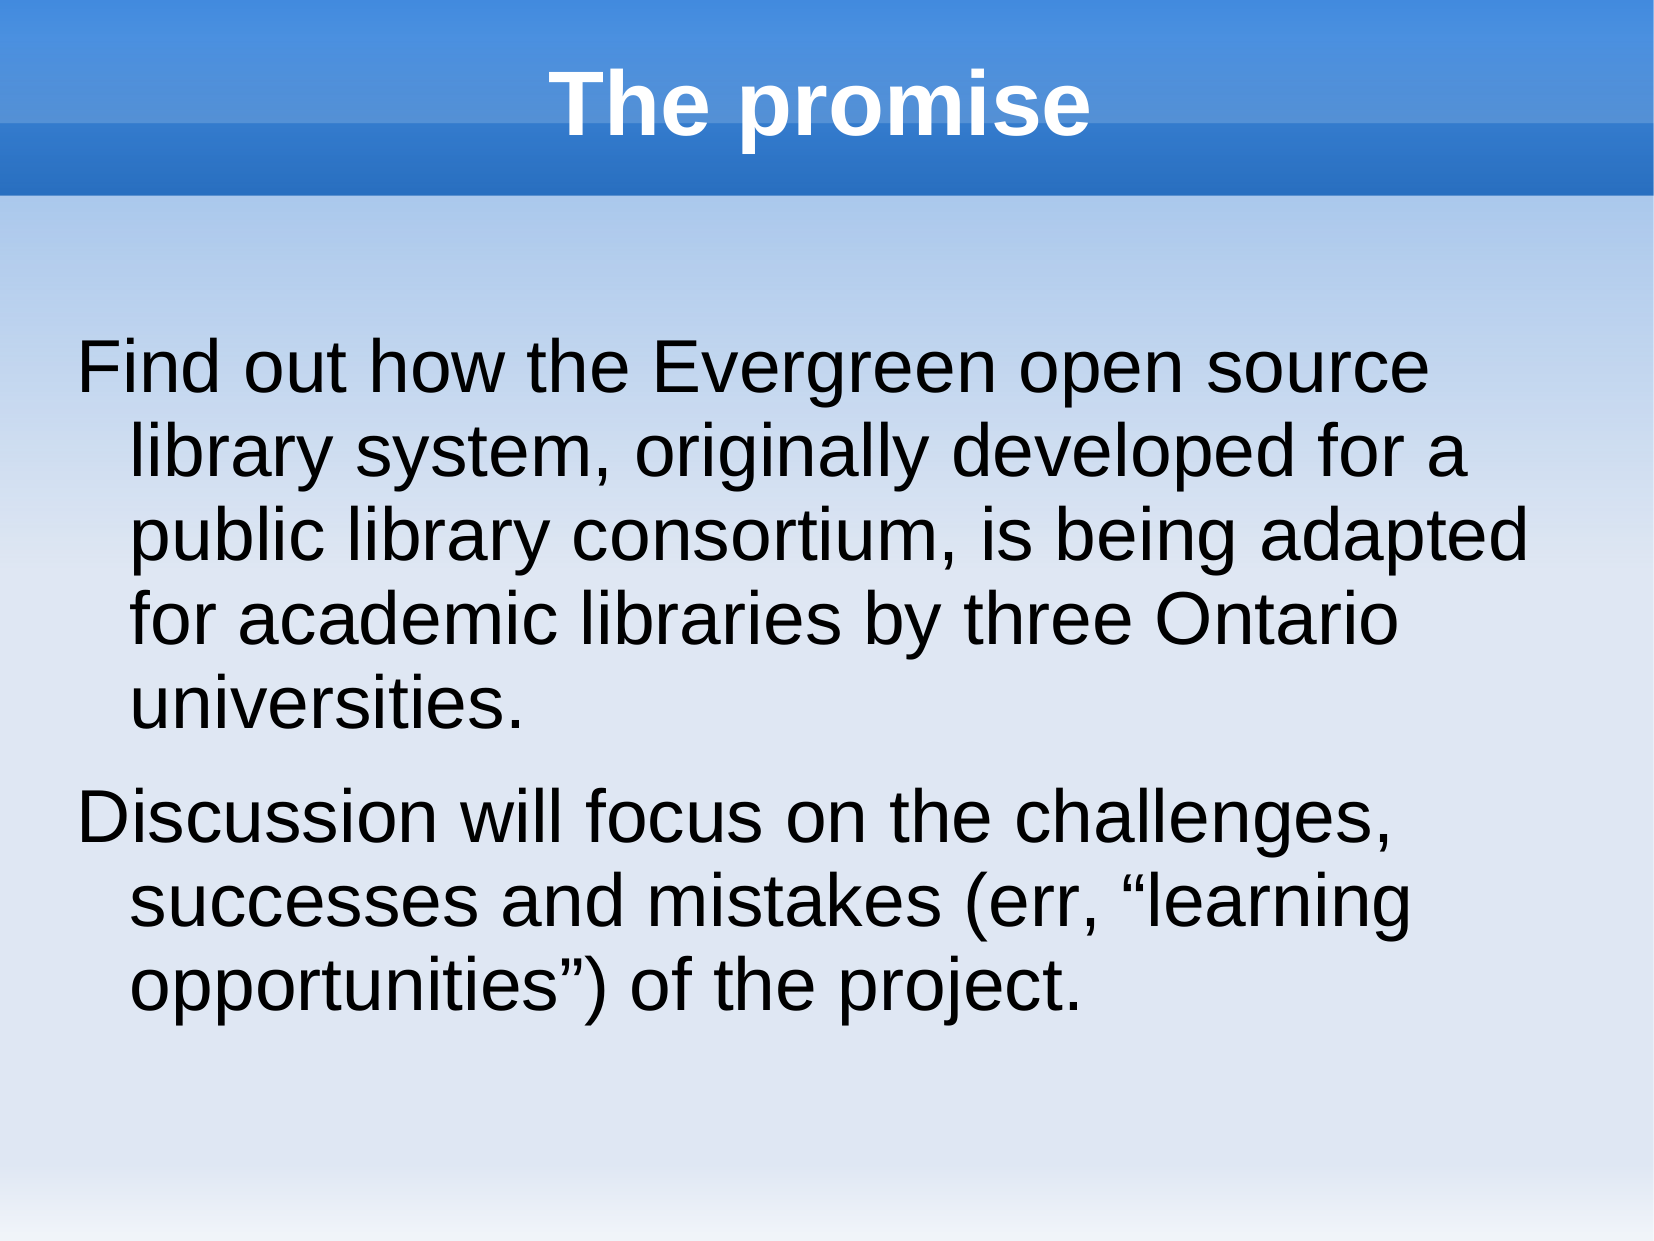

# The promise
Find out how the Evergreen open source library system, originally developed for a public library consortium, is being adapted for academic libraries by three Ontario universities.
Discussion will focus on the challenges, successes and mistakes (err, “learning opportunities”) of the project.